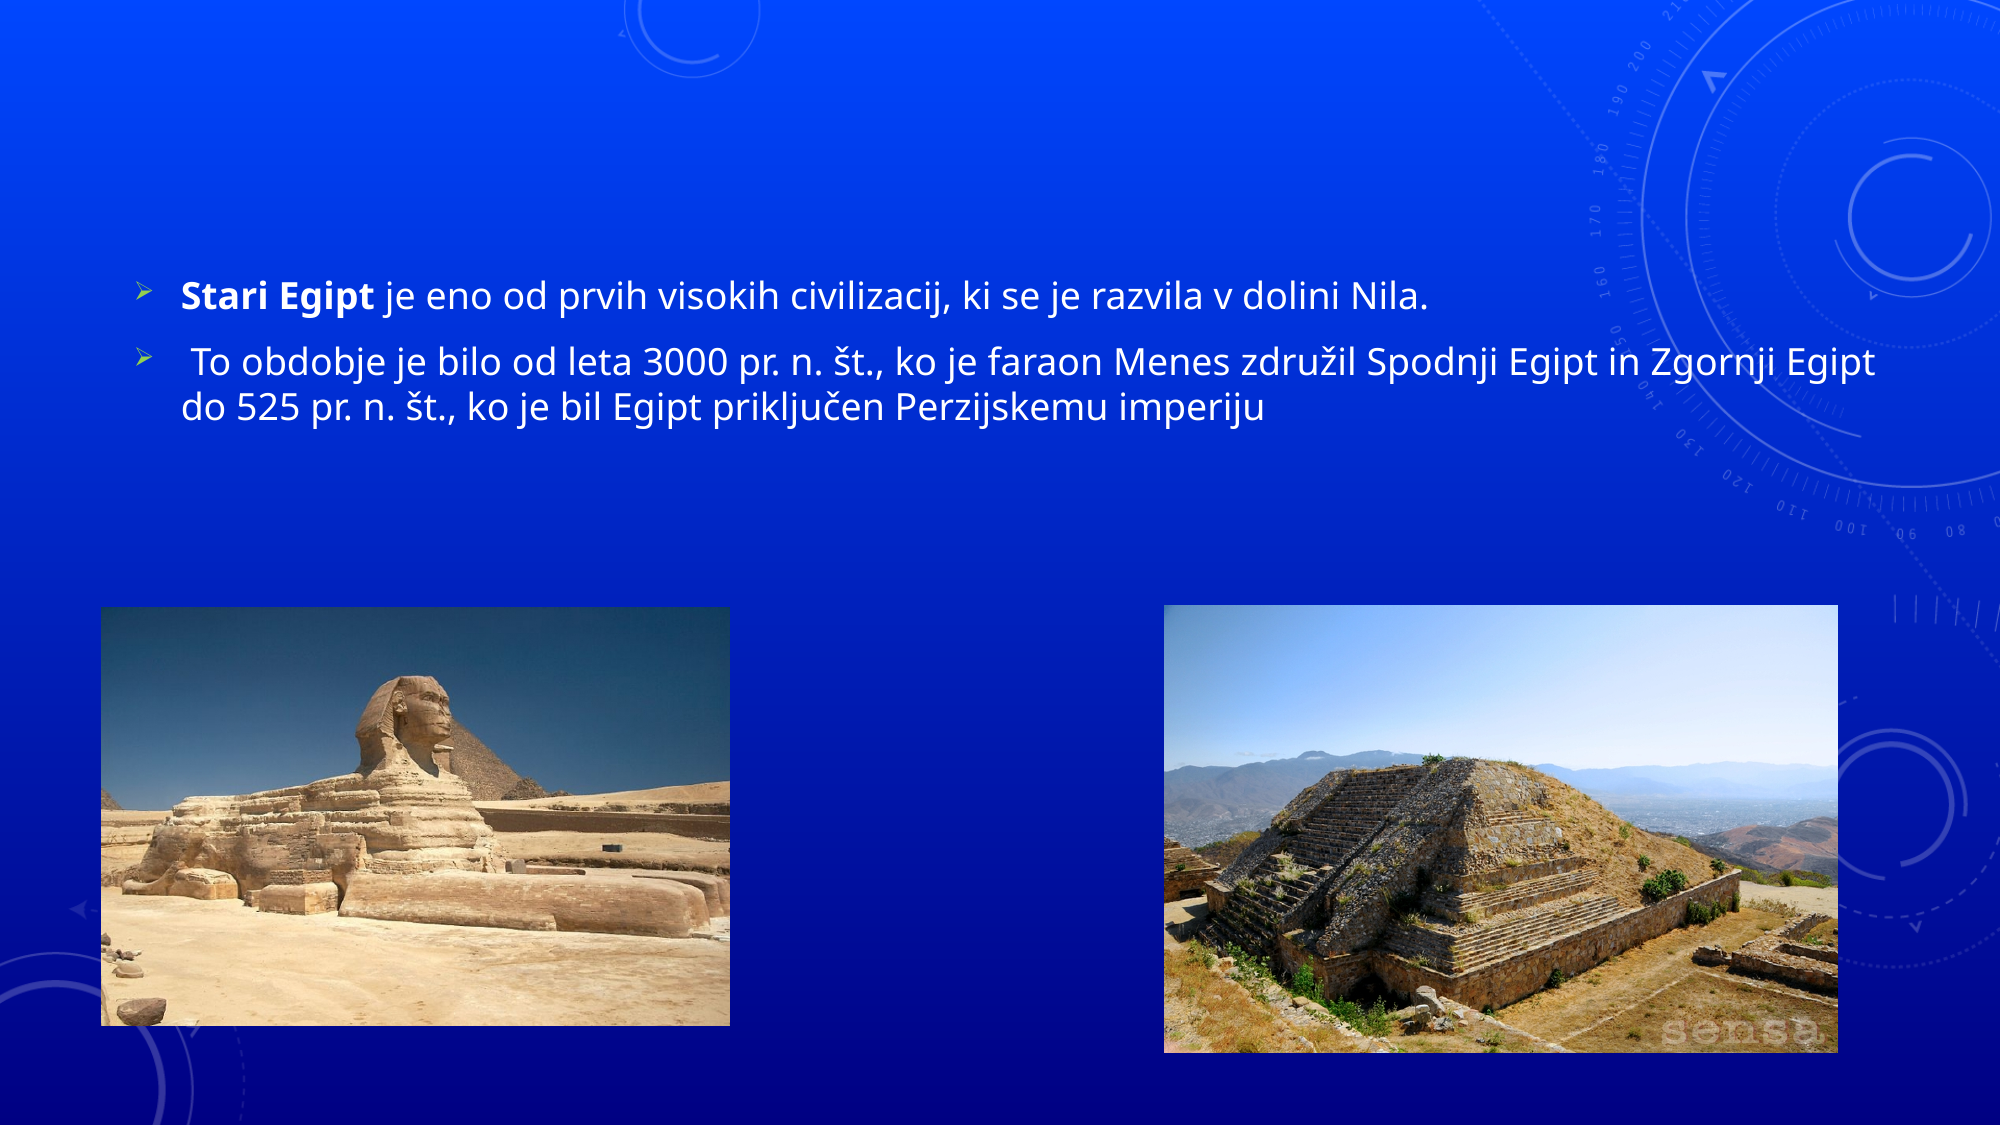

# Stari Egipt je eno od prvih visokih civilizacij, ki se je razvila v dolini Nila.
 To obdobje je bilo od leta 3000 pr. n. št., ko je faraon Menes združil Spodnji Egipt in Zgornji Egipt do 525 pr. n. št., ko je bil Egipt priključen Perzijskemu imperiju